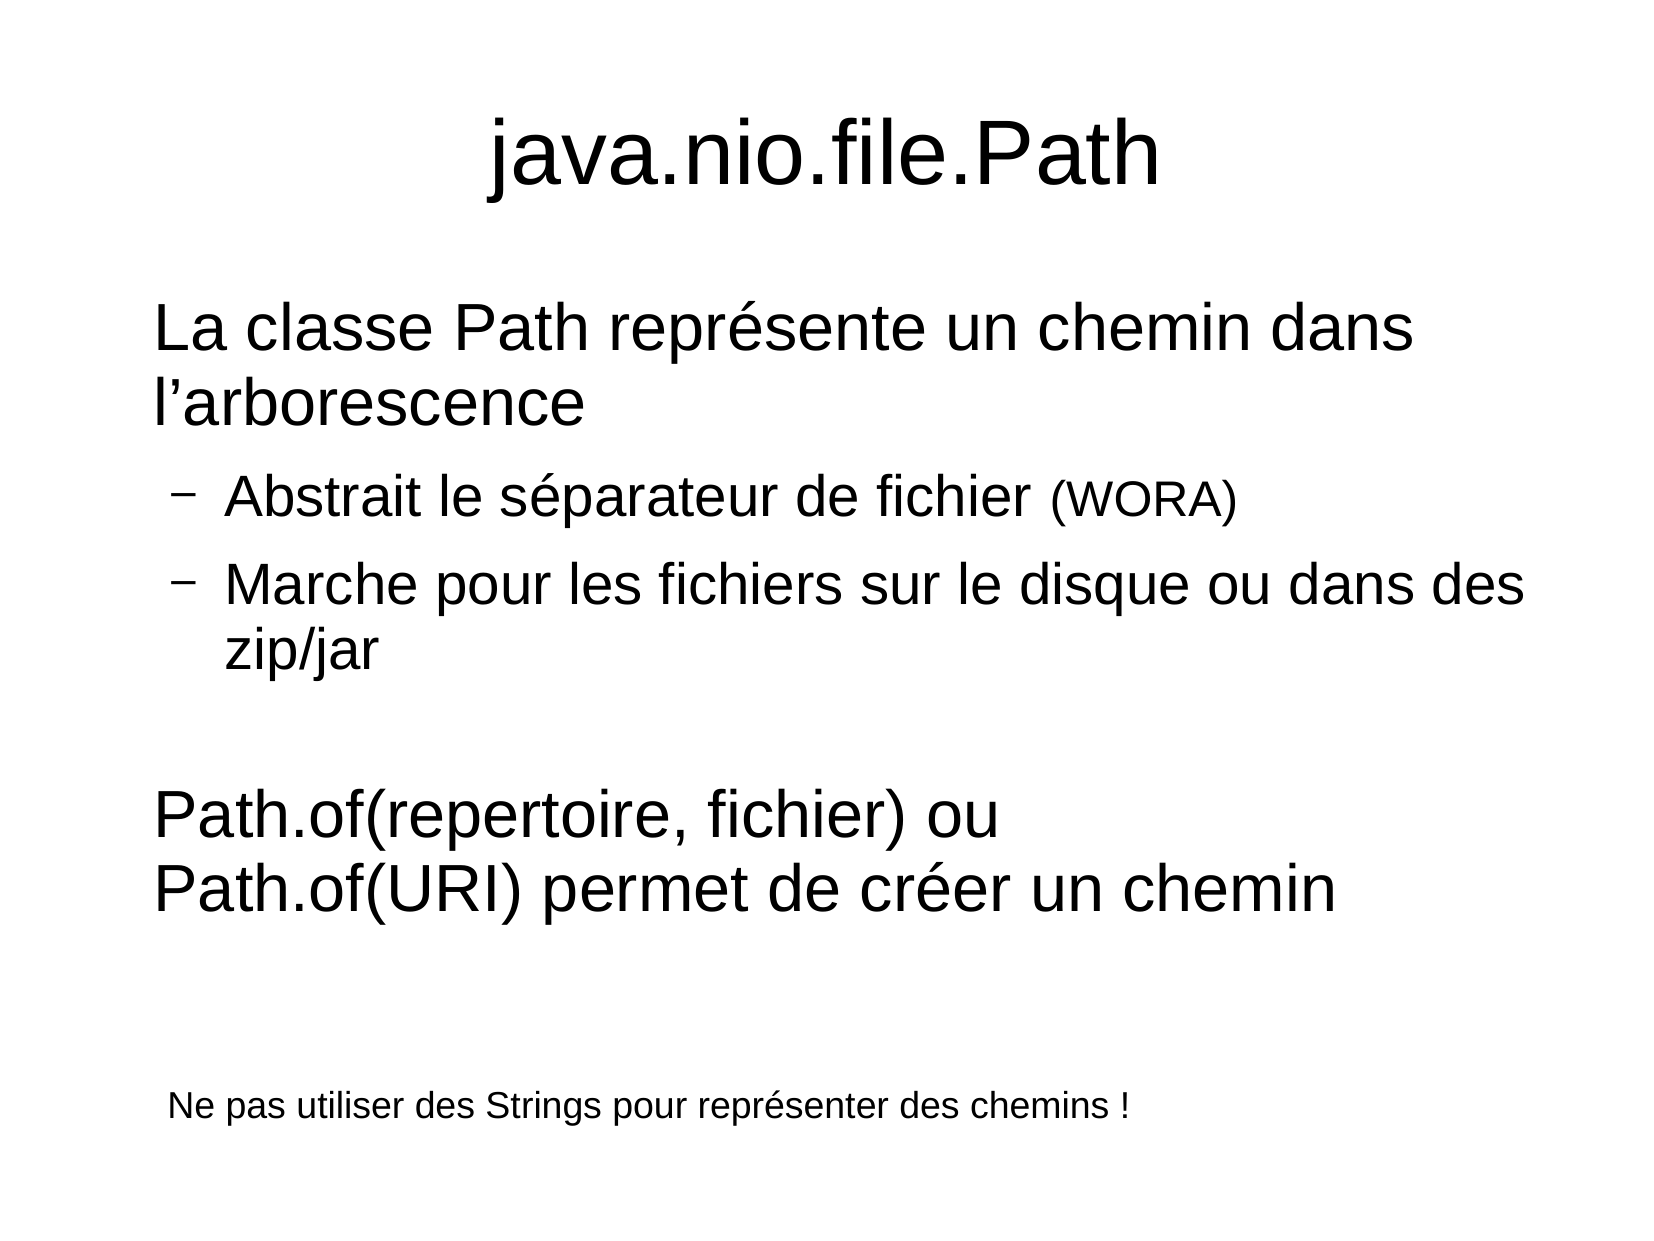

# java.nio.file.Path
La classe Path représente un chemin dans l’arborescence
Abstrait le séparateur de fichier (WORA)
Marche pour les fichiers sur le disque ou dans des zip/jar
Path.of(repertoire, fichier) ou
Path.of(URI) permet de créer un chemin
Ne pas utiliser des Strings pour représenter des chemins !